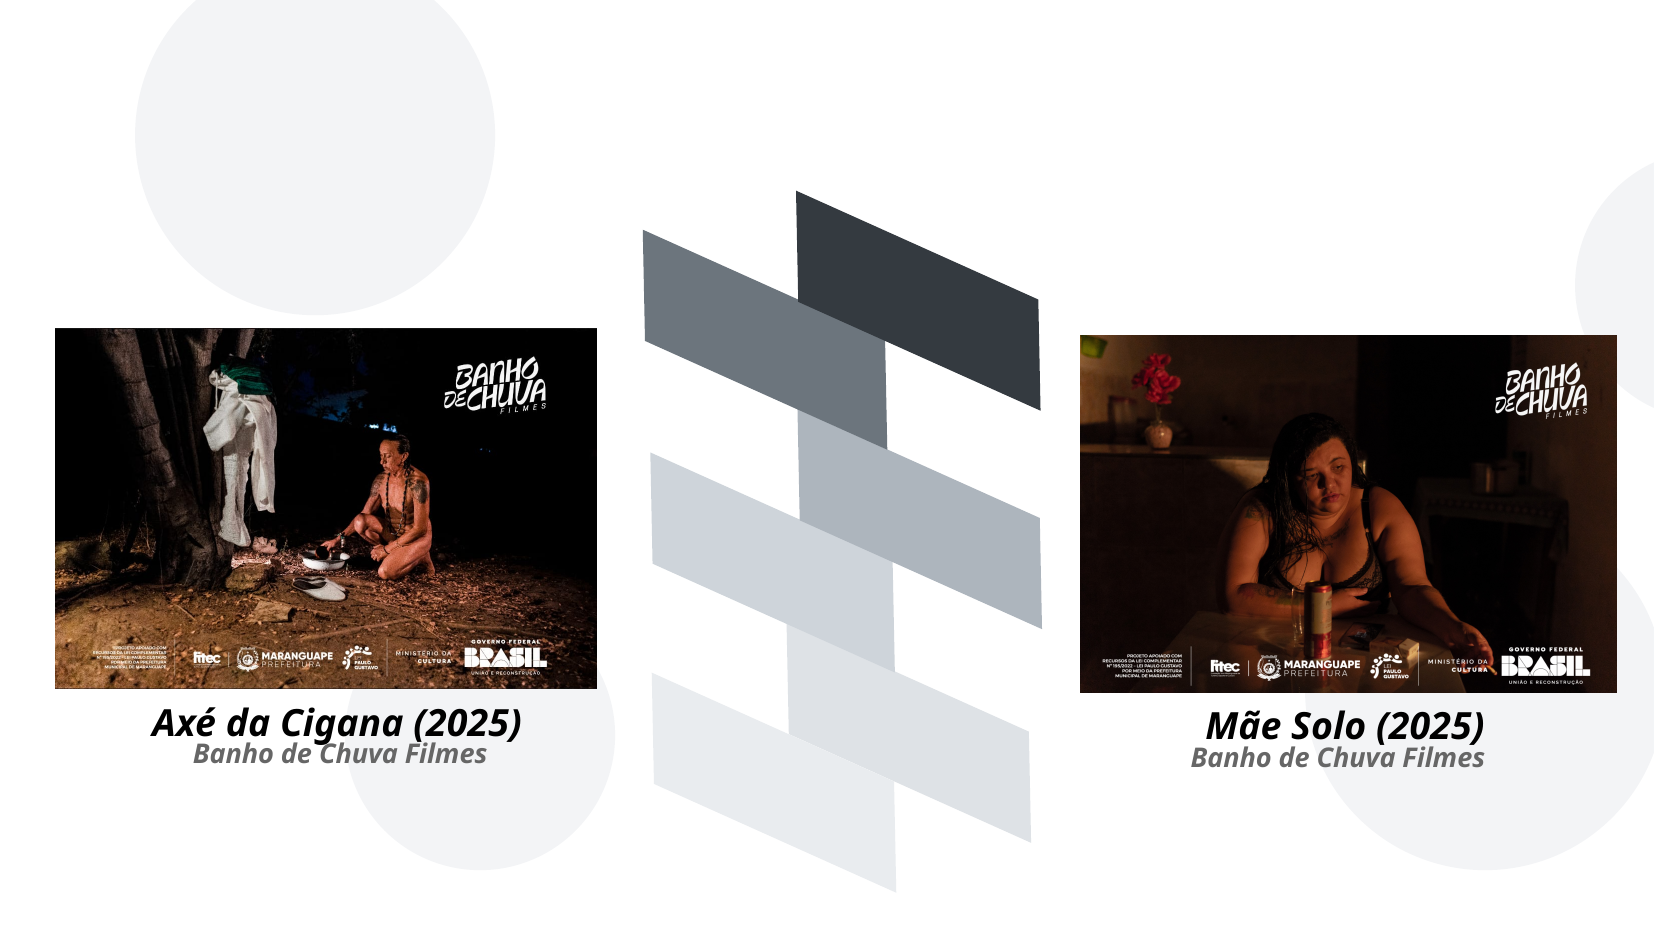

Axé da Cigana (2025)
Mãe Solo (2025)
Banho de Chuva Filmes
Banho de Chuva Filmes